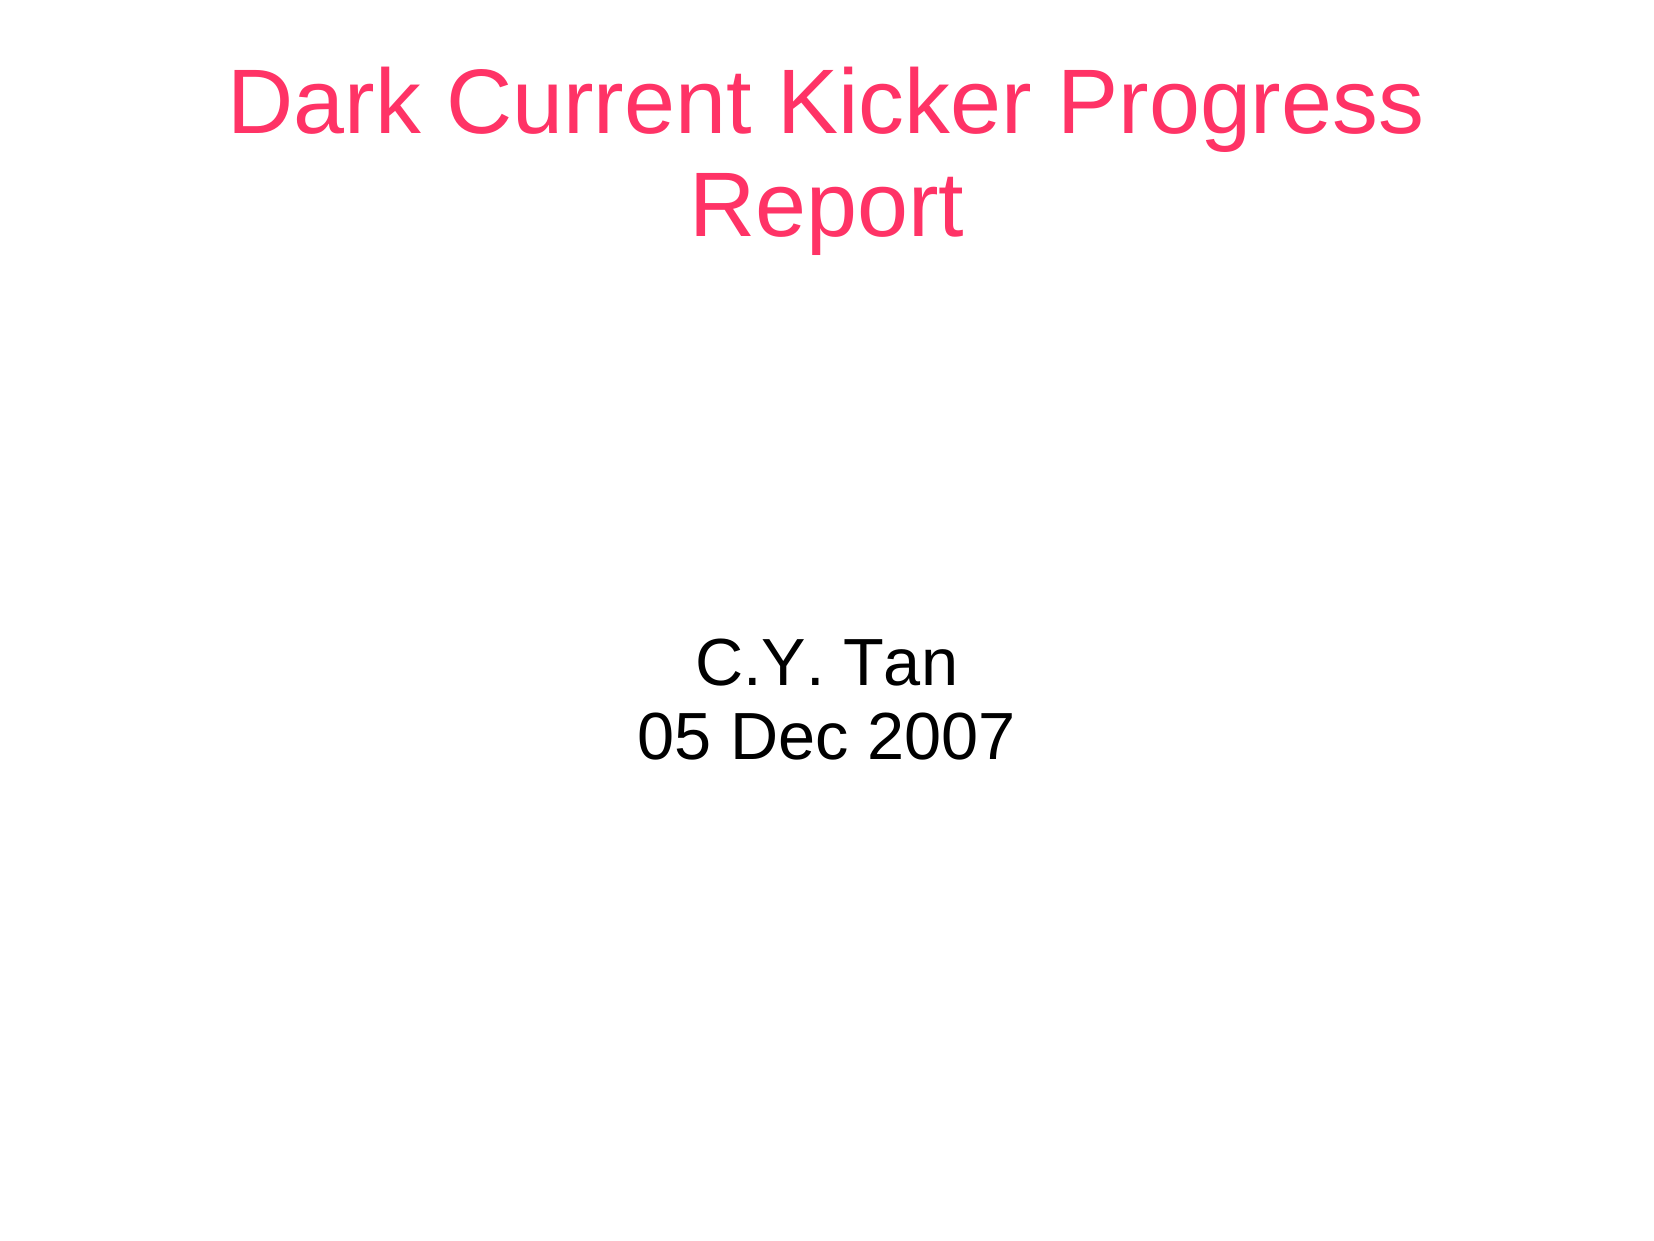

# Dark Current Kicker Progress Report
C.Y. Tan
05 Dec 2007